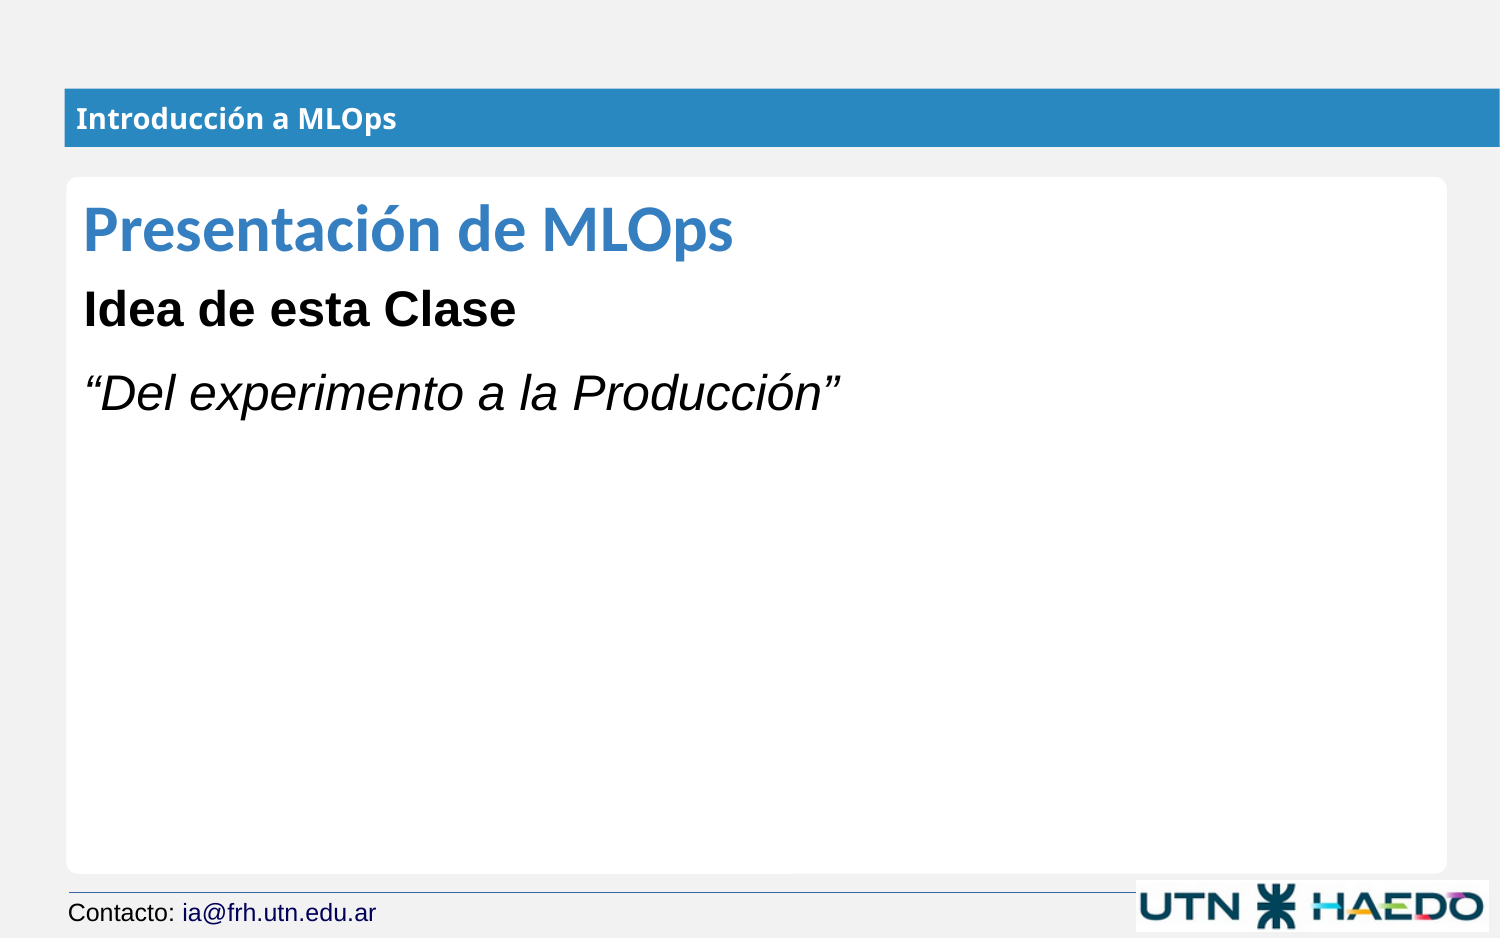

Introducción a MLOps
Presentación de MLOps
Idea de esta Clase
“Del experimento a la Producción”